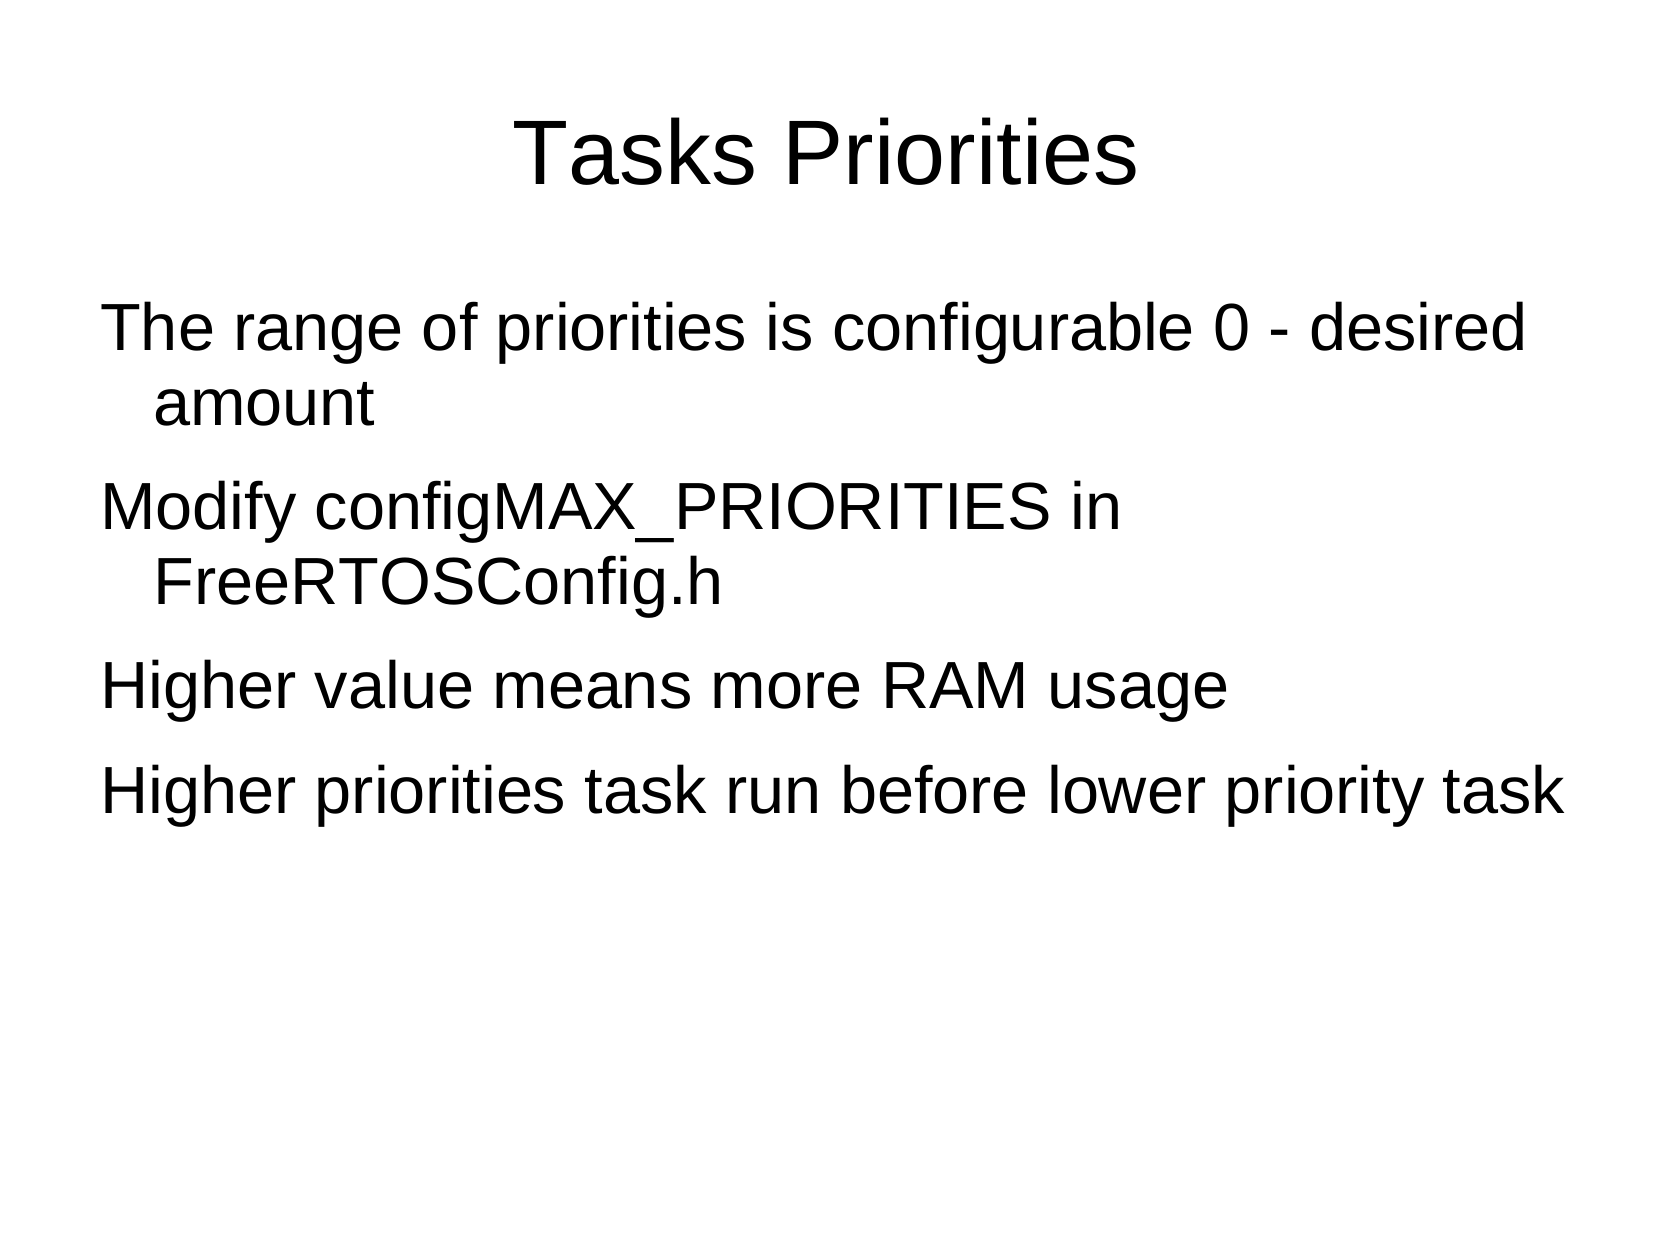

# Tasks Priorities
The range of priorities is configurable 0 - desired amount
Modify configMAX_PRIORITIES in FreeRTOSConfig.h
Higher value means more RAM usage
Higher priorities task run before lower priority task